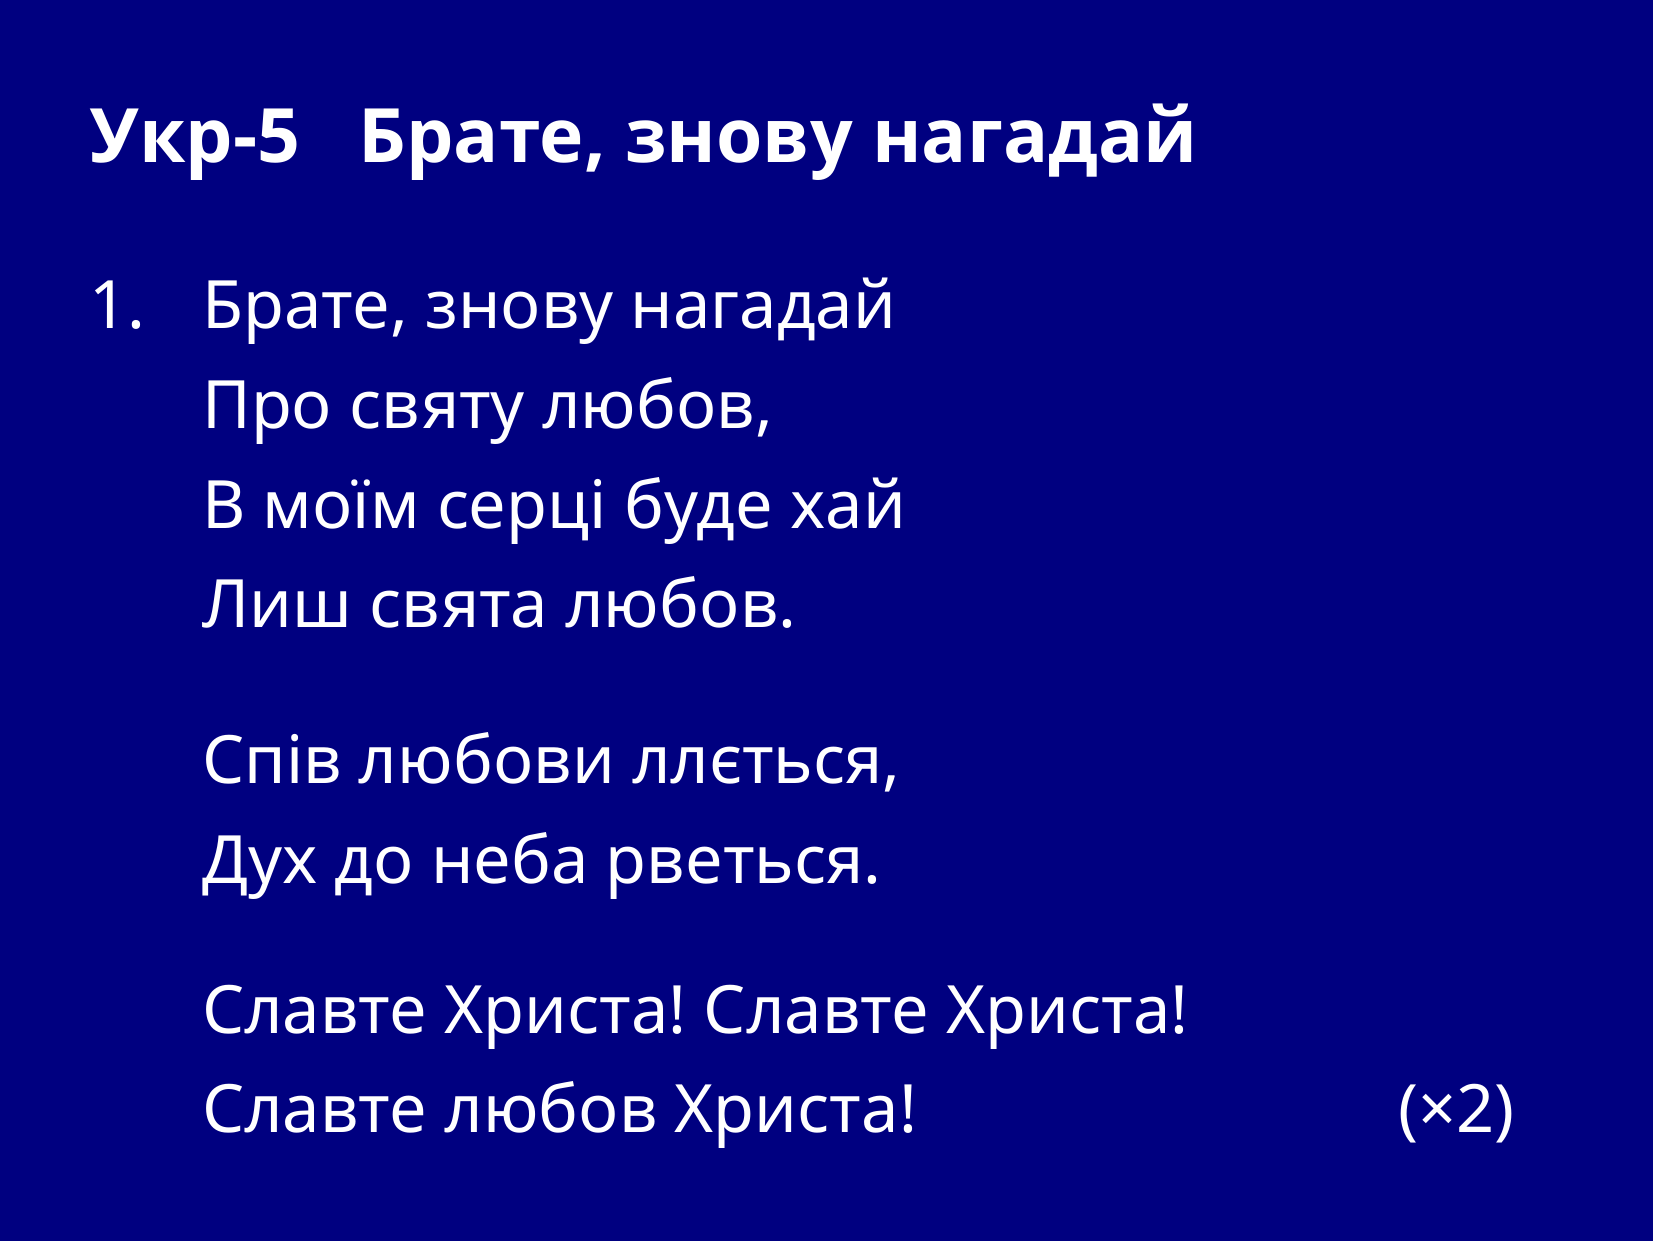

Укр-5 Брате, знову нагадай
1.	Брате, знову нагадай
	Про святу любов,
	В моїм серці буде хай
	Лиш свята любов.
	Спів любови ллється,
	Дух до неба рветься.
	Славте Христа! Славте Христа!
	Славте любов Христа!	(×2)